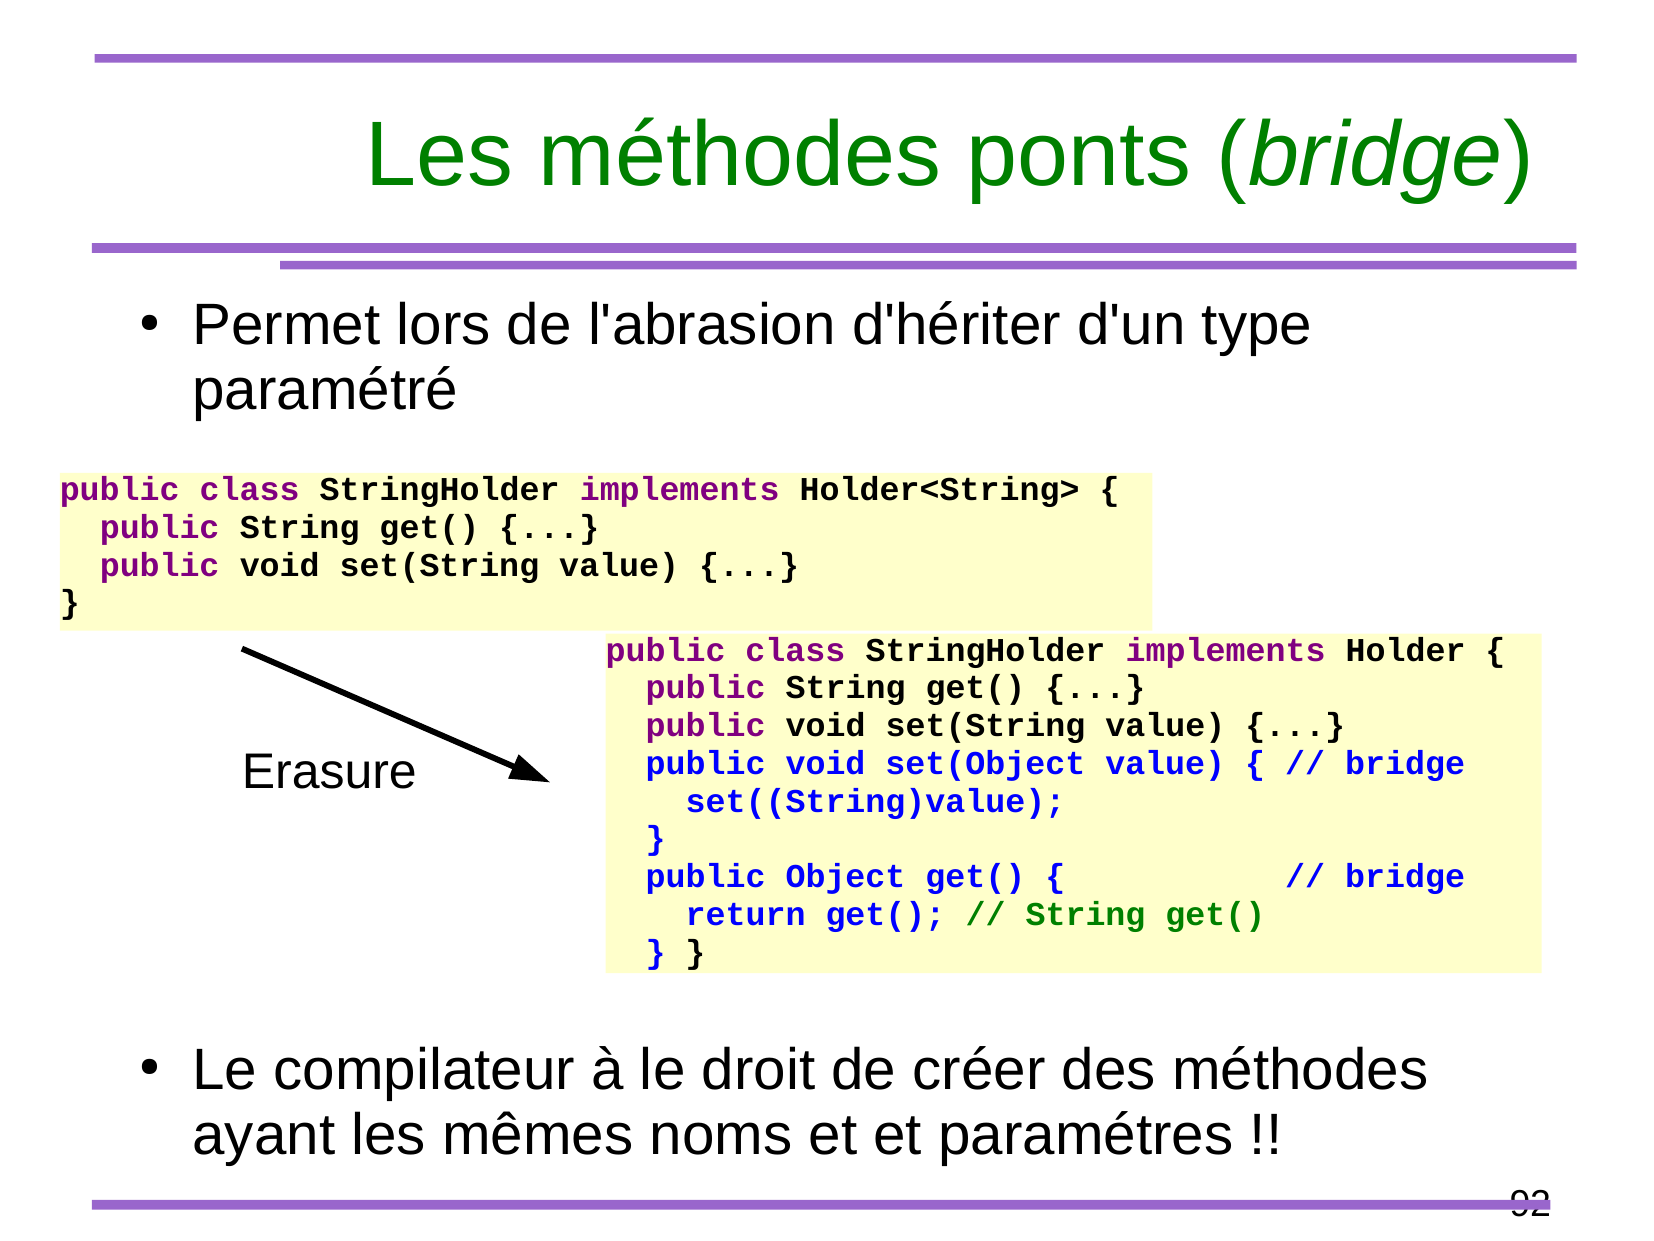

# Les méthodes ponts (bridge)
Permet lors de l'abrasion d'hériter d'un type paramétré
Le compilateur à le droit de créer des méthodes ayant les mêmes noms et et paramétres !!
public class StringHolder implements Holder<String> {
 public String get() {...}
 public void set(String value) {...}
}
public class StringHolder implements Holder {
 public String get() {...}
 public void set(String value) {...}
 public void set(Object value) { // bridge
 set((String)value);
 }
 public Object get() { // bridge
 return get(); // String get()
 } }
Erasure